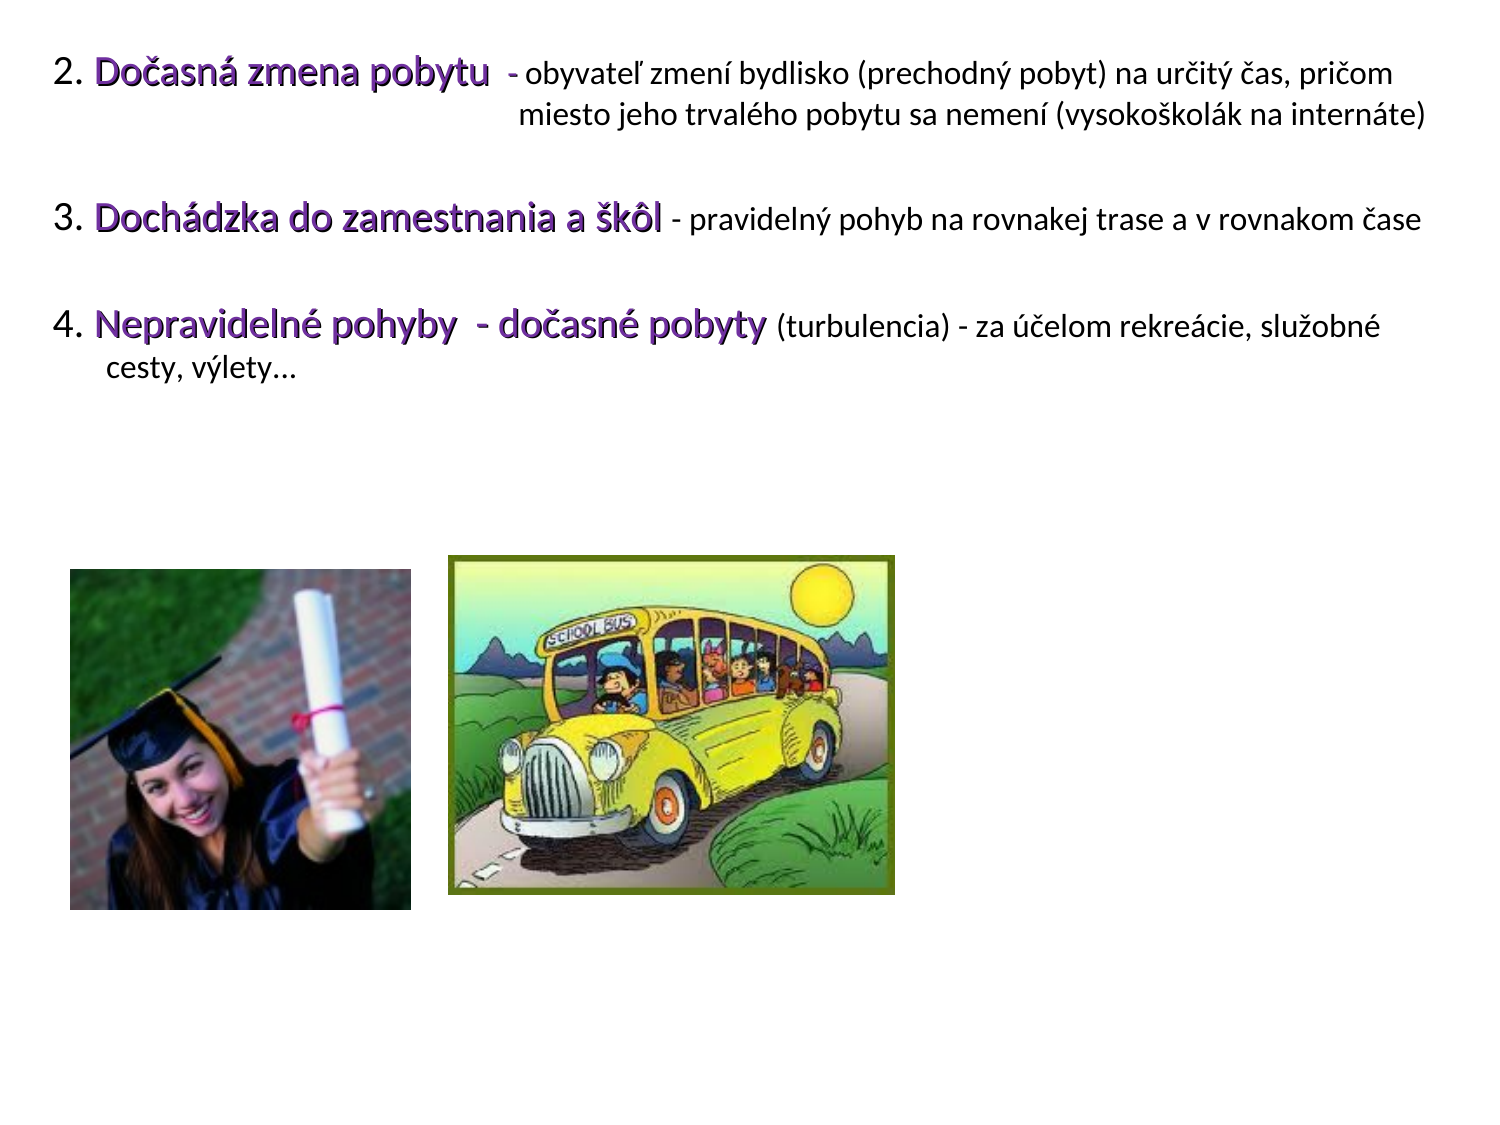

2. Dočasná zmena pobytu - obyvateľ zmení bydlisko (prechodný pobyt) na určitý čas, pričom
 miesto jeho trvalého pobytu sa nemení (vysokoškolák na internáte)
3. Dochádzka do zamestnania a škôl - pravidelný pohyb na rovnakej trase a v rovnakom čase
4. Nepravidelné pohyby - dočasné pobyty (turbulencia) - za účelom rekreácie, služobné cesty, výlety...